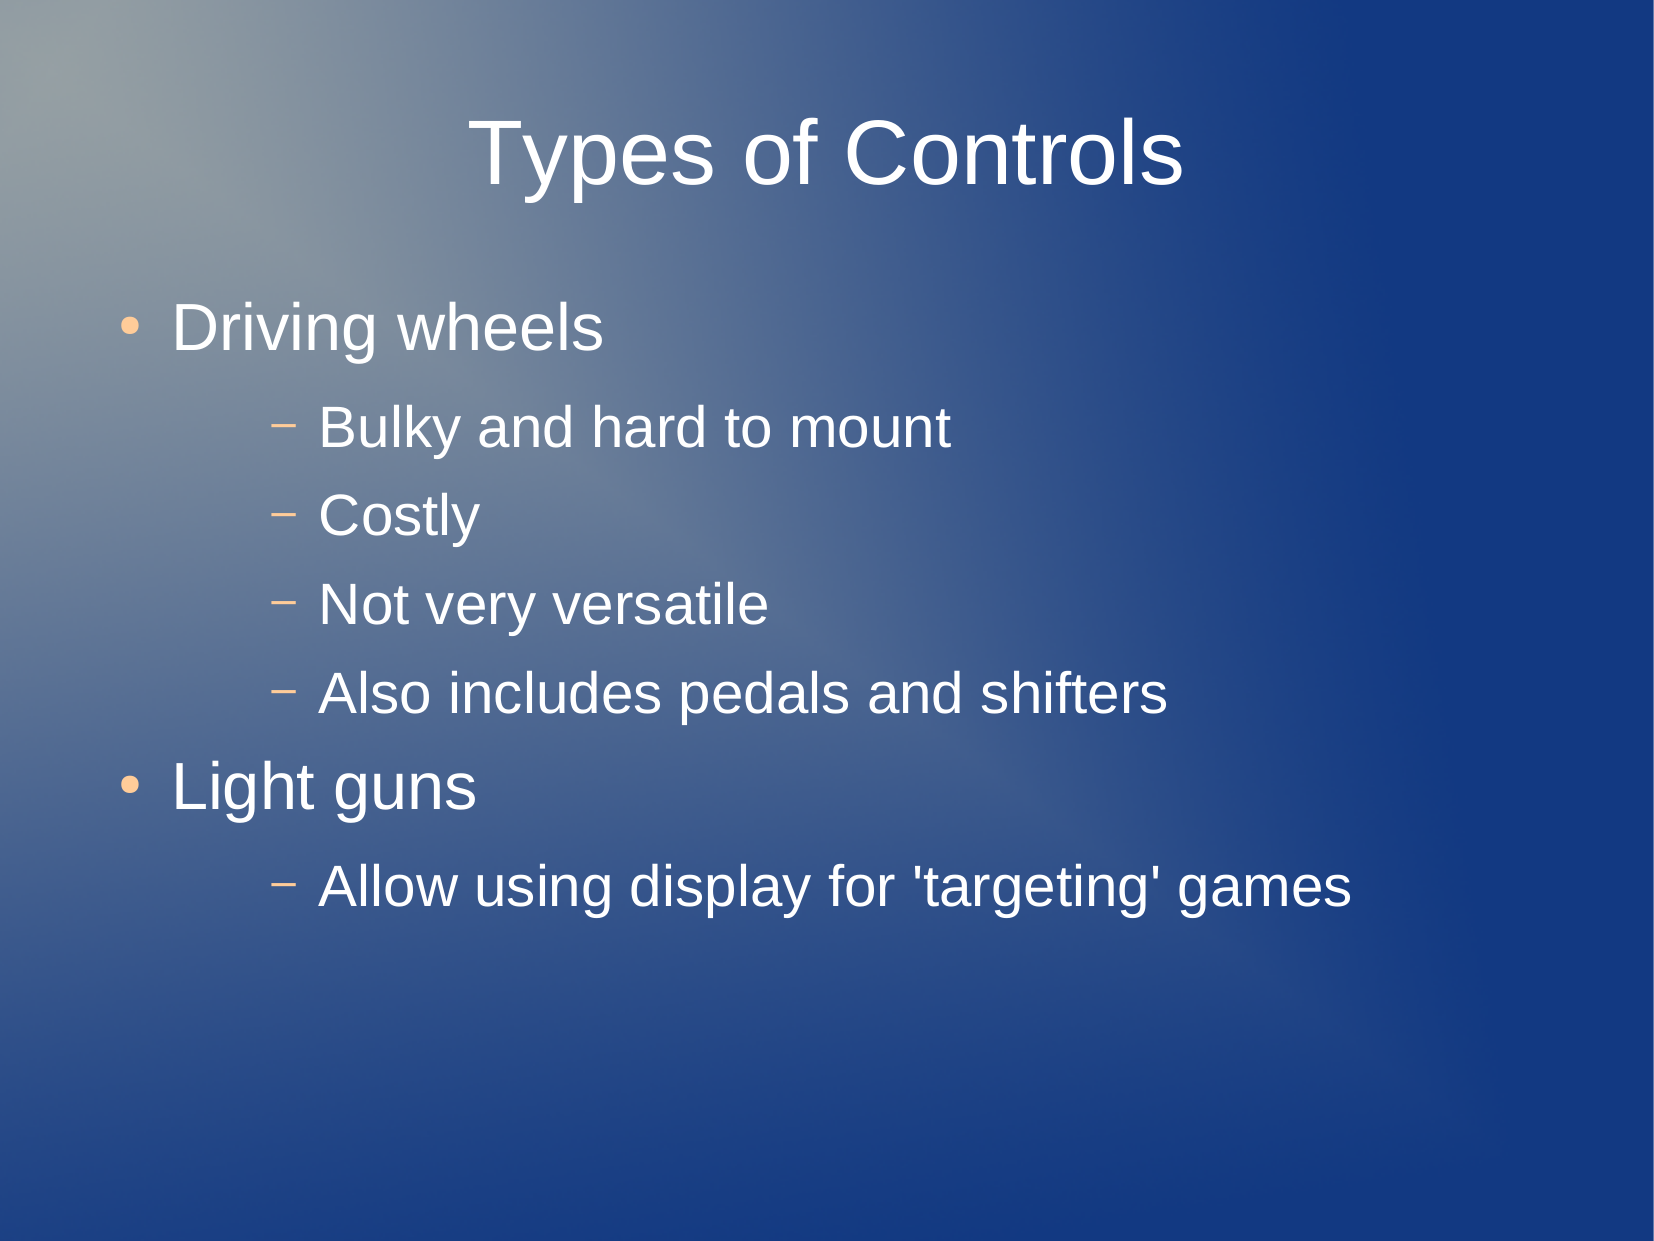

# Types of Controls
Driving wheels
Bulky and hard to mount
Costly
Not very versatile
Also includes pedals and shifters
Light guns
Allow using display for 'targeting' games